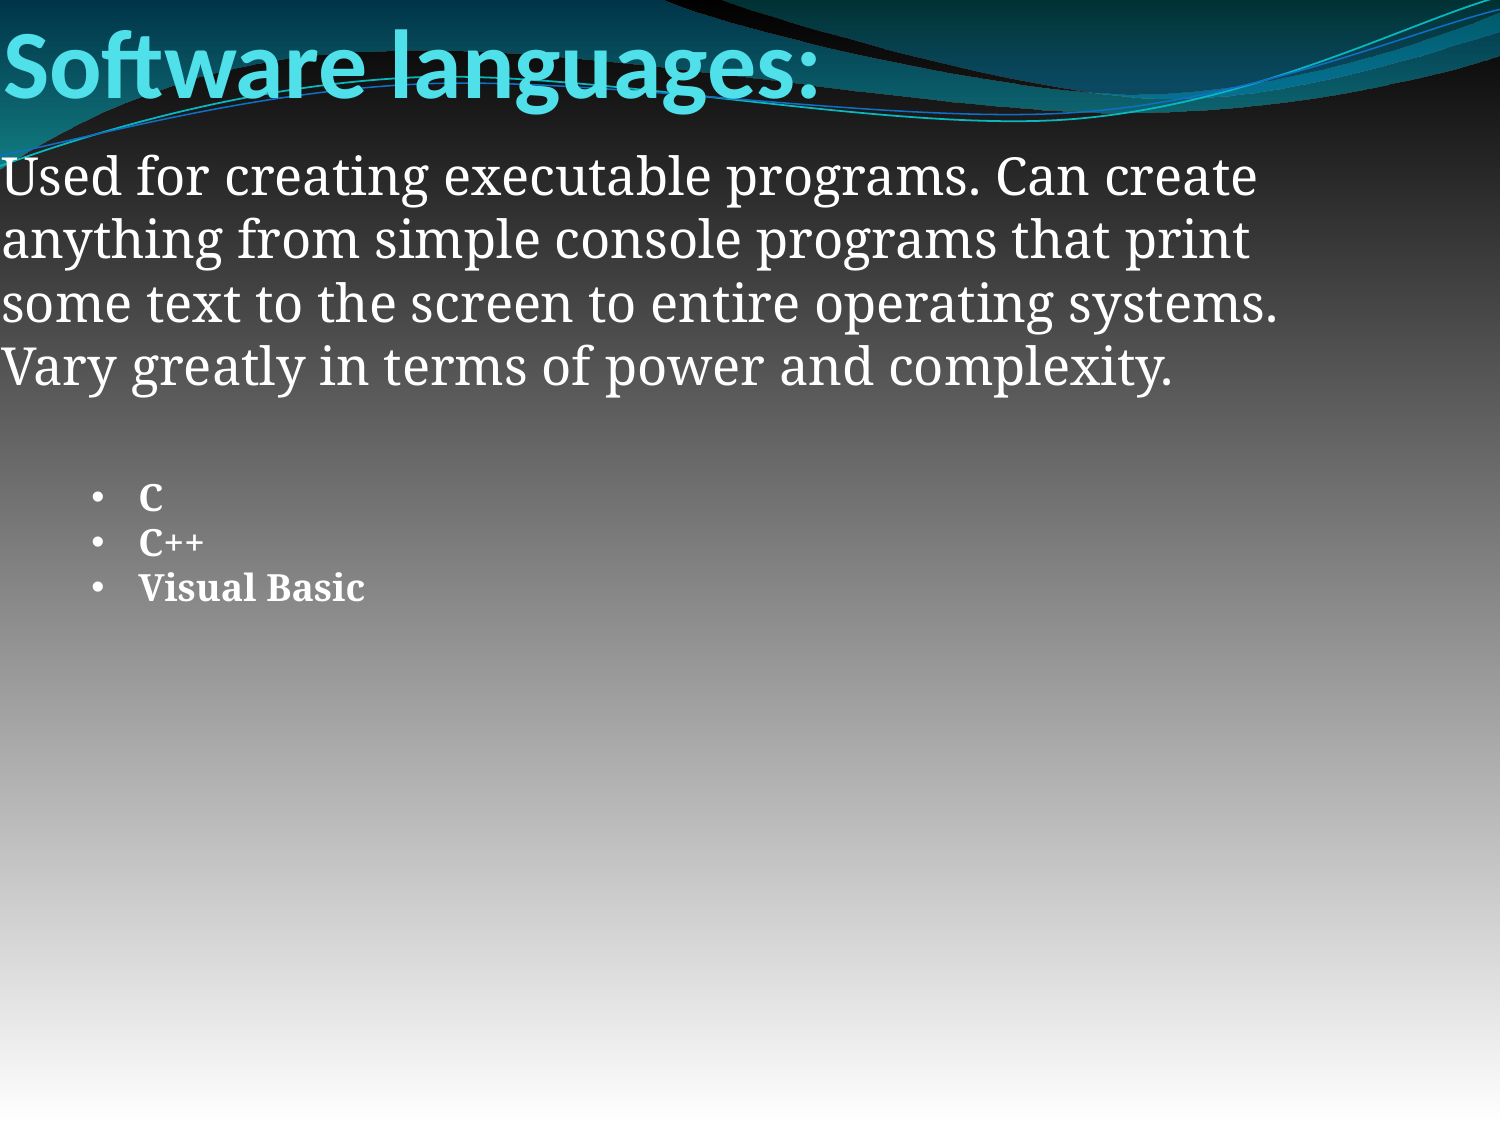

# Software languages:
Used for creating executable programs. Can create anything from simple console programs that print some text to the screen to entire operating systems. Vary greatly in terms of power and complexity.
C
C++
Visual Basic